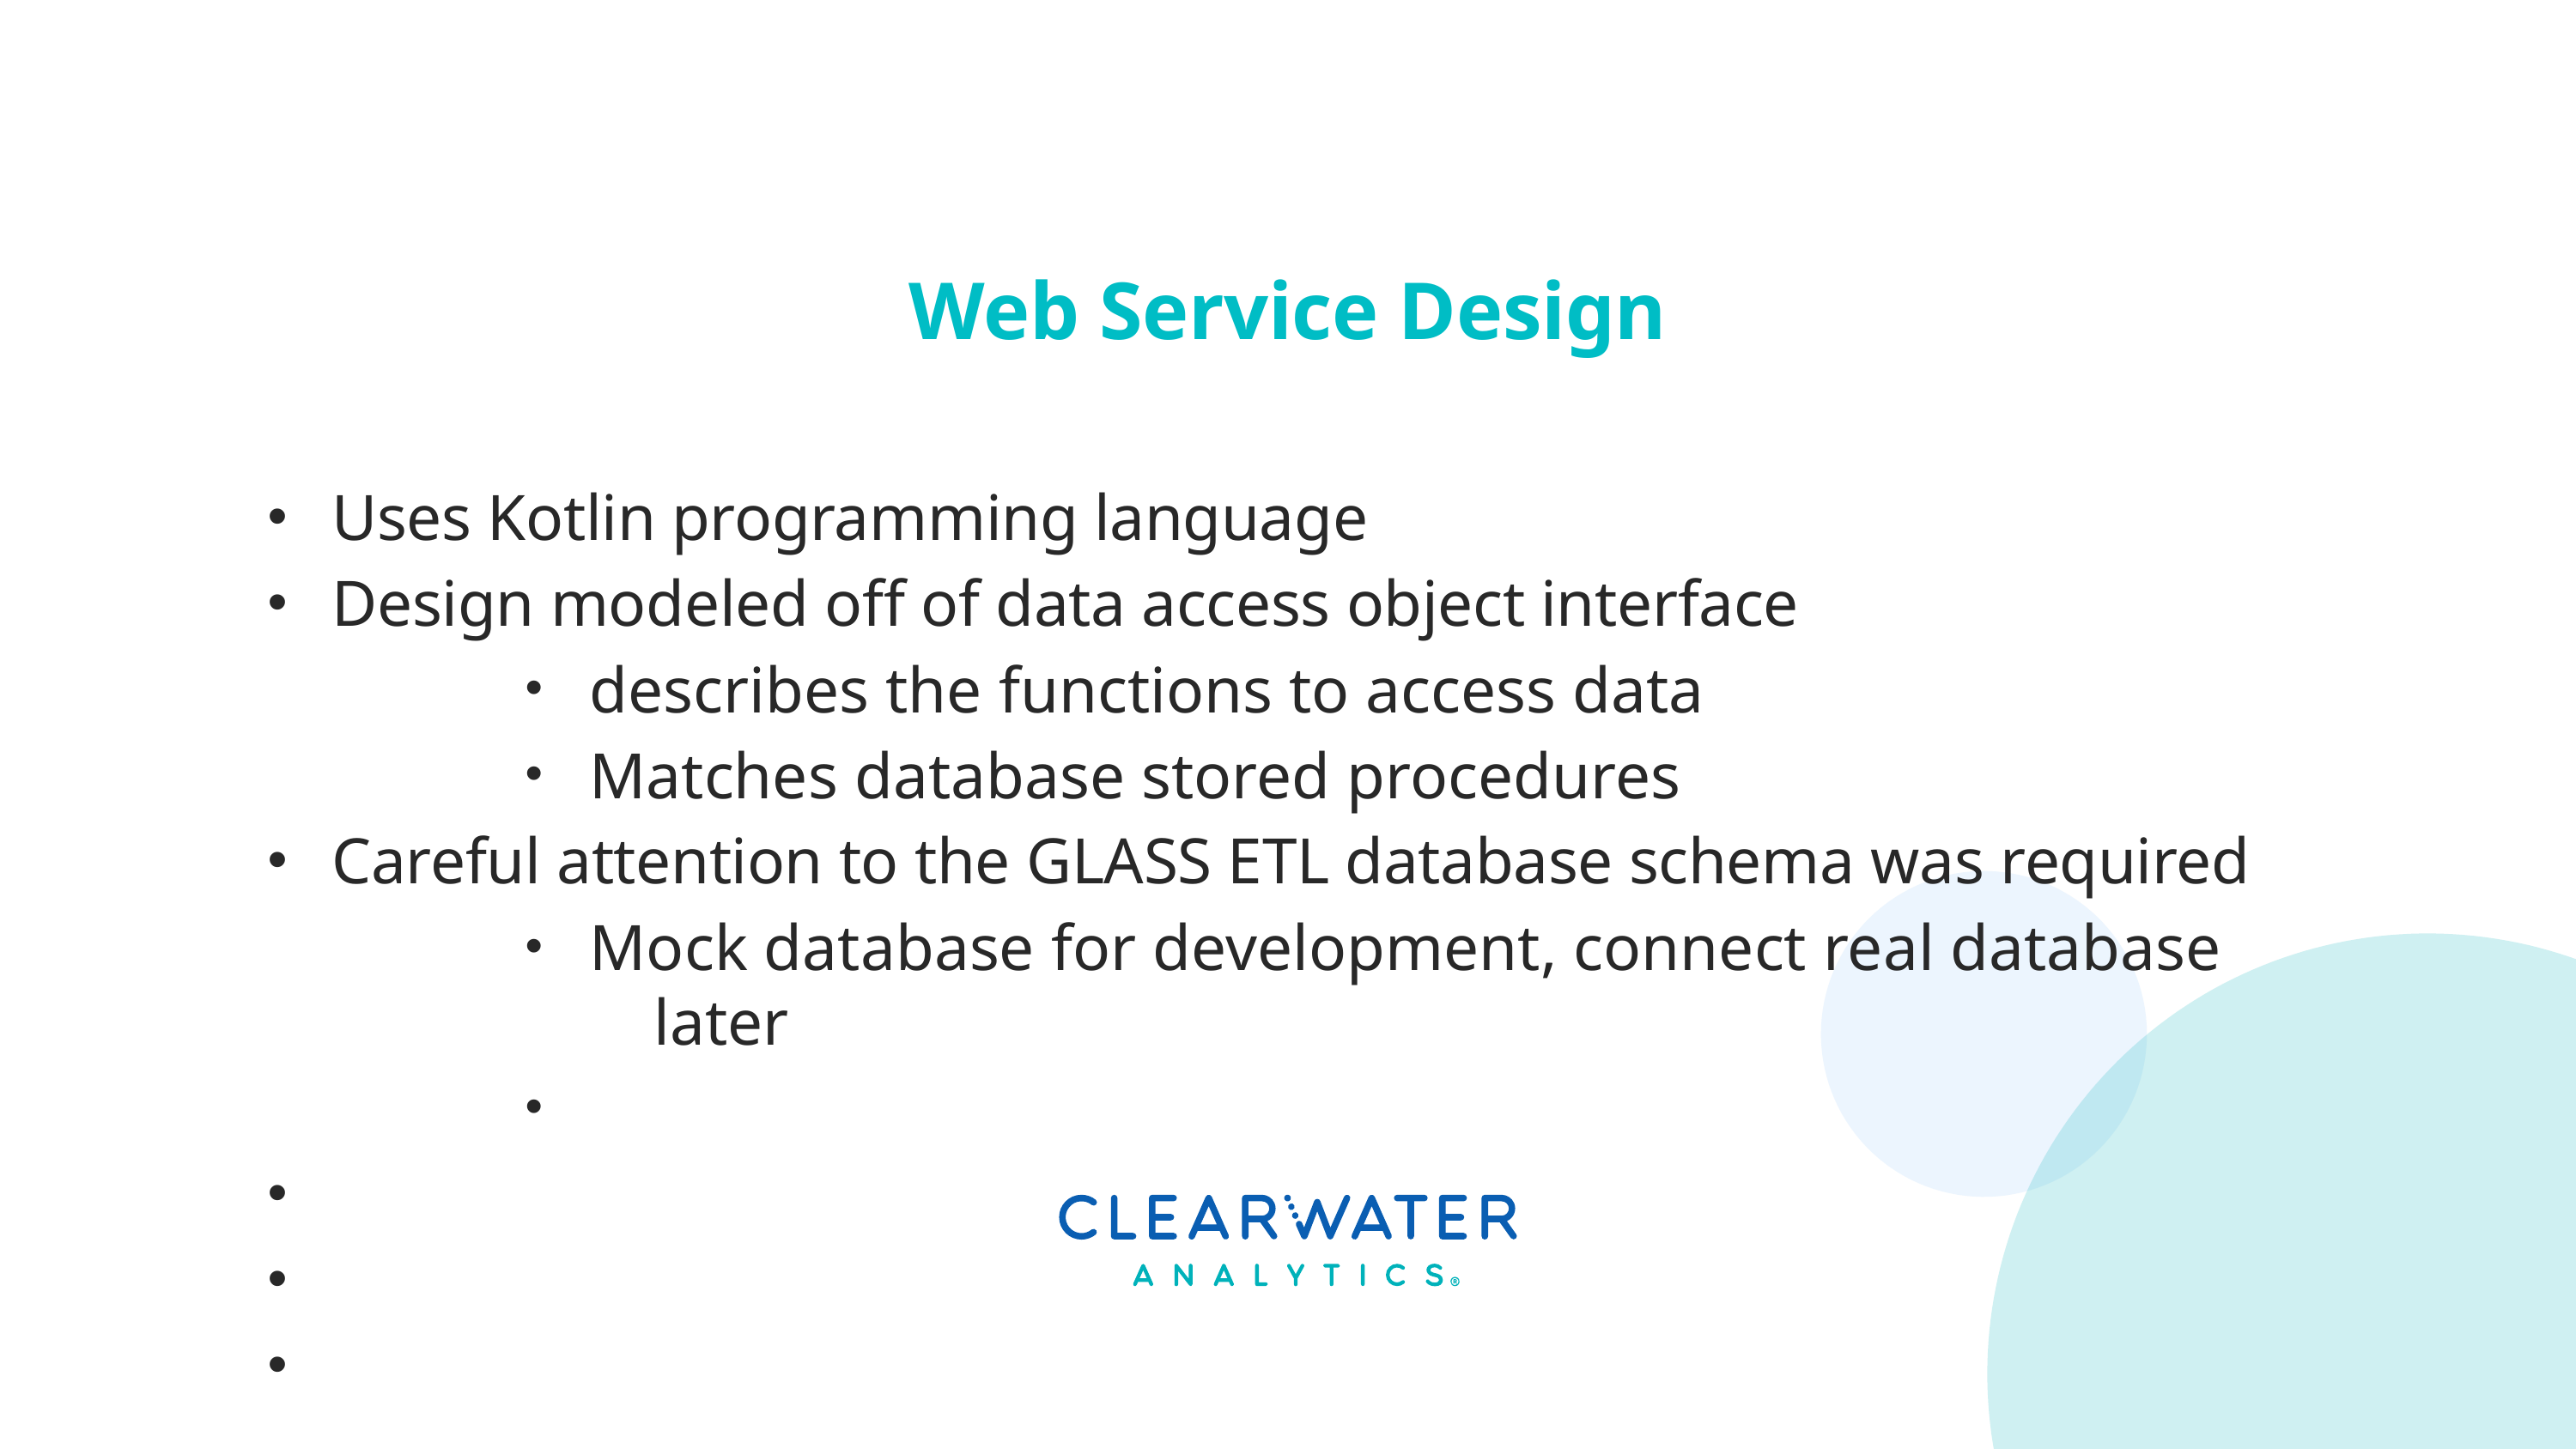

# Web Service Design
Uses Kotlin programming language
Design modeled off of data access object interface
describes the functions to access data
Matches database stored procedures
Careful attention to the GLASS ETL database schema was required
Mock database for development, connect real database later